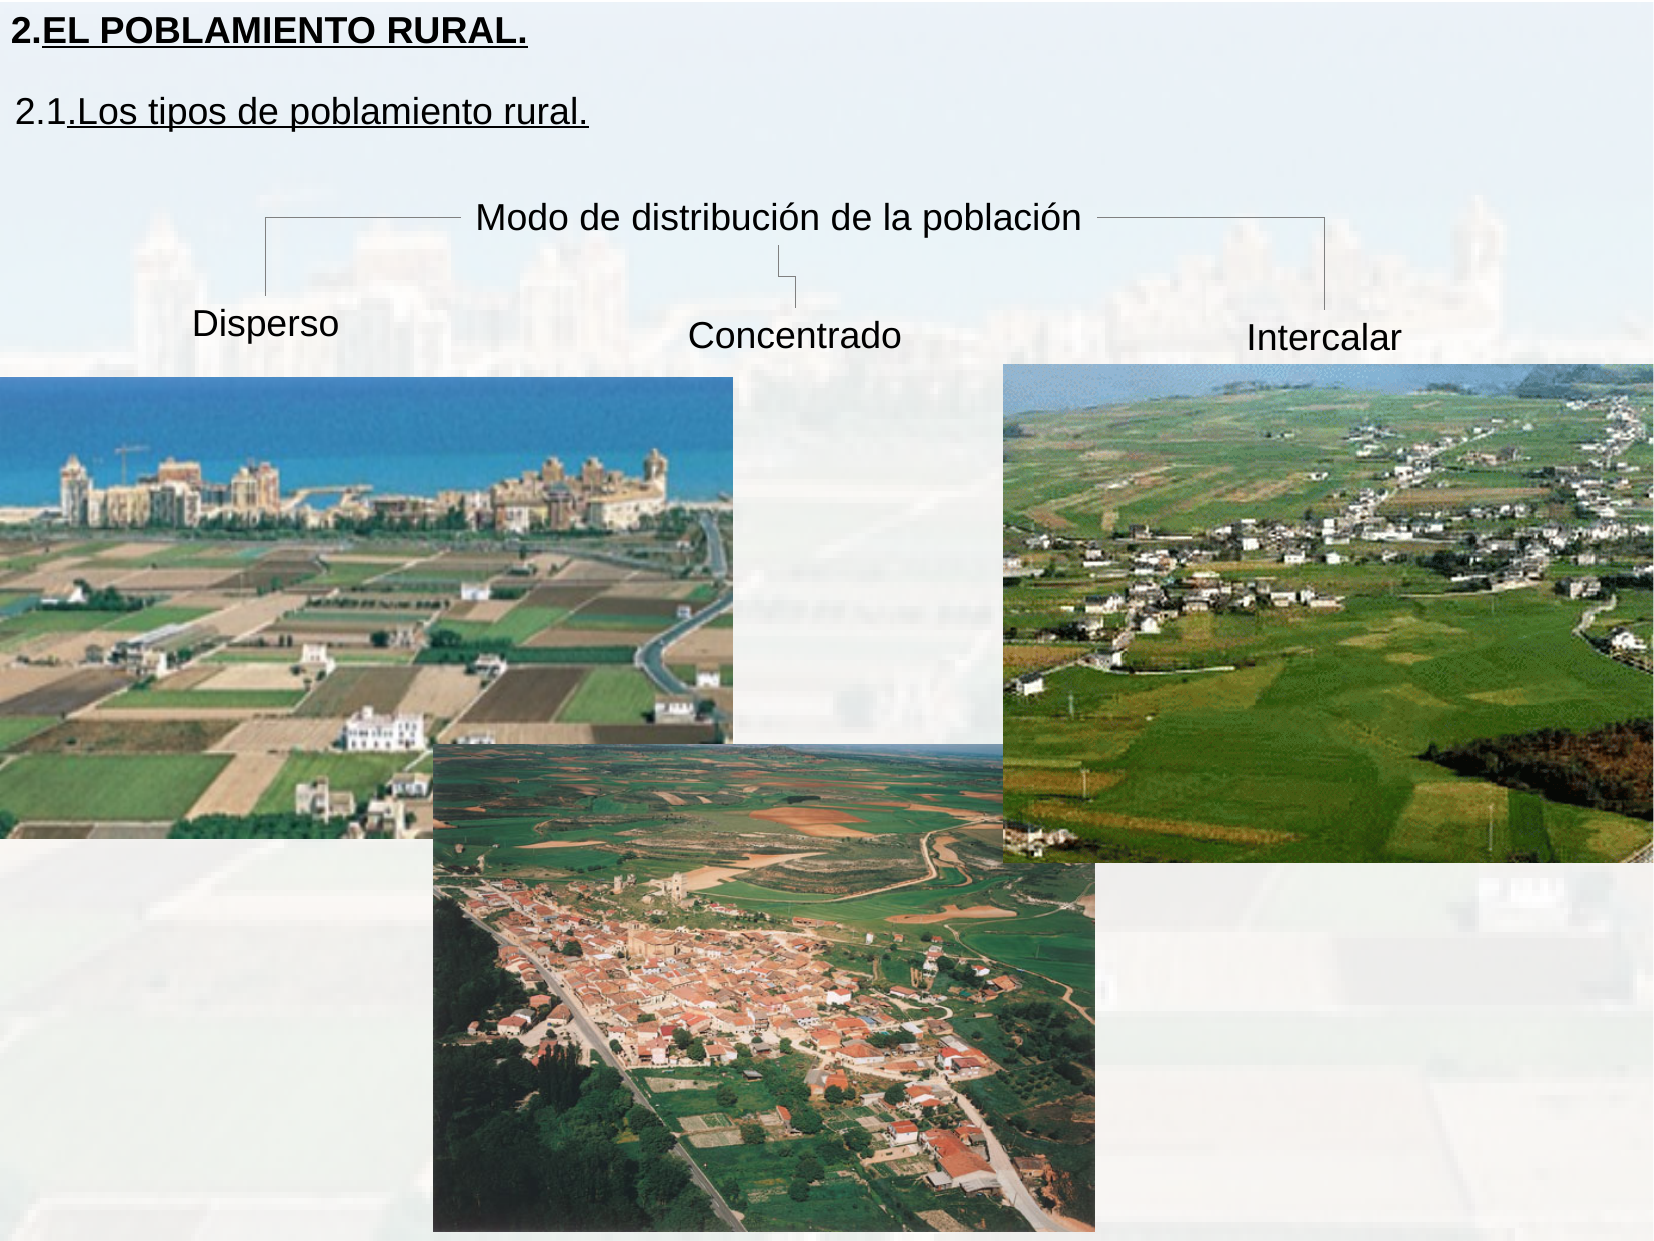

2.EL POBLAMIENTO RURAL.
2.1.Los tipos de poblamiento rural.
Modo de distribución de la población
Disperso
Concentrado
Intercalar